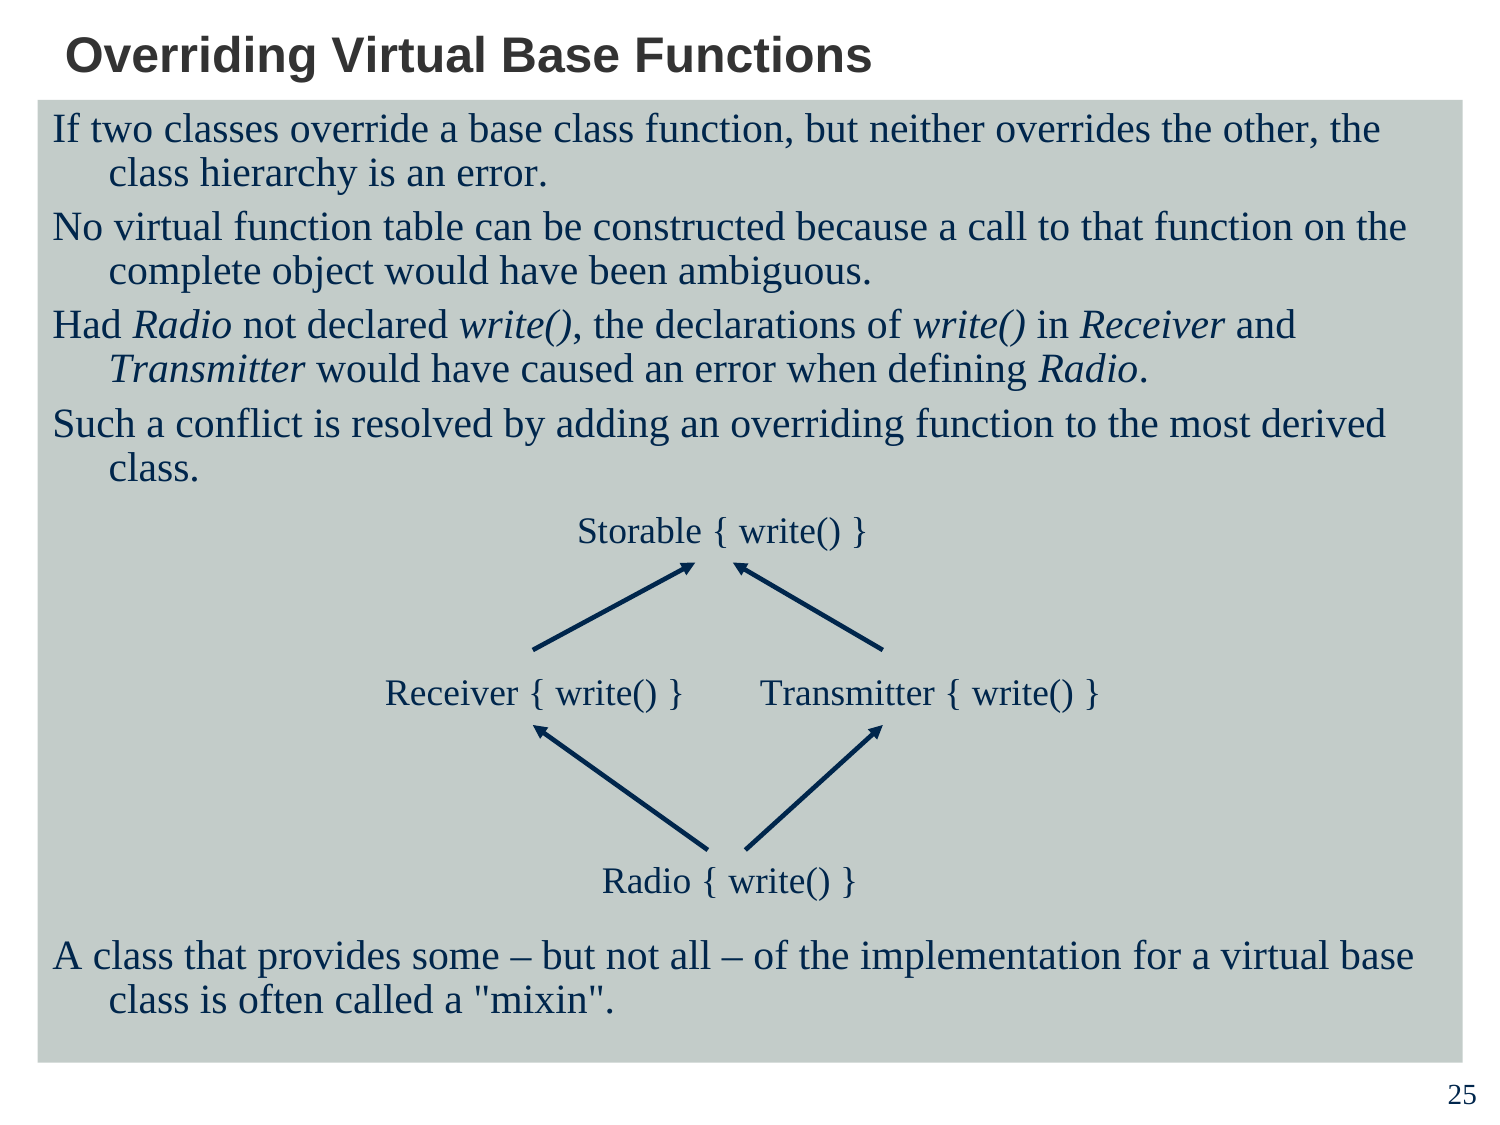

# Overriding Virtual Base Functions
If two classes override a base class function, but neither overrides the other, the class hierarchy is an error.
No virtual function table can be constructed because a call to that function on the complete object would have been ambiguous.
Had Radio not declared write(), the declarations of write() in Receiver and Transmitter would have caused an error when defining Radio.
Such a conflict is resolved by adding an overriding function to the most derived class.
A class that provides some – but not all – of the implementation for a virtual base class is often called a "mixin".
Storable { write() }
Receiver { write() }
Transmitter { write() }
Radio { write() }